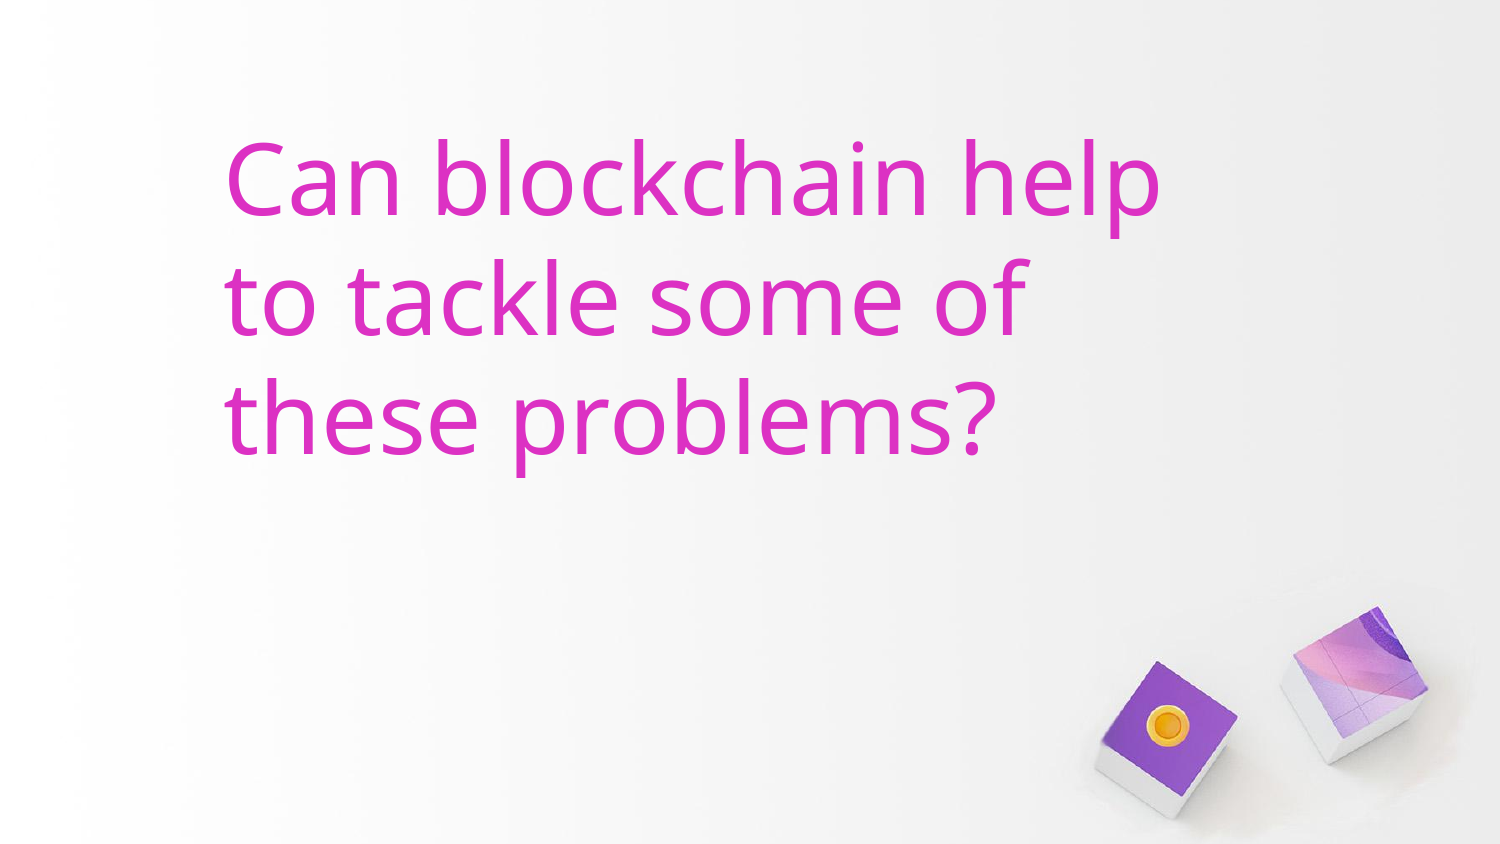

Can blockchain help to tackle some of these problems?